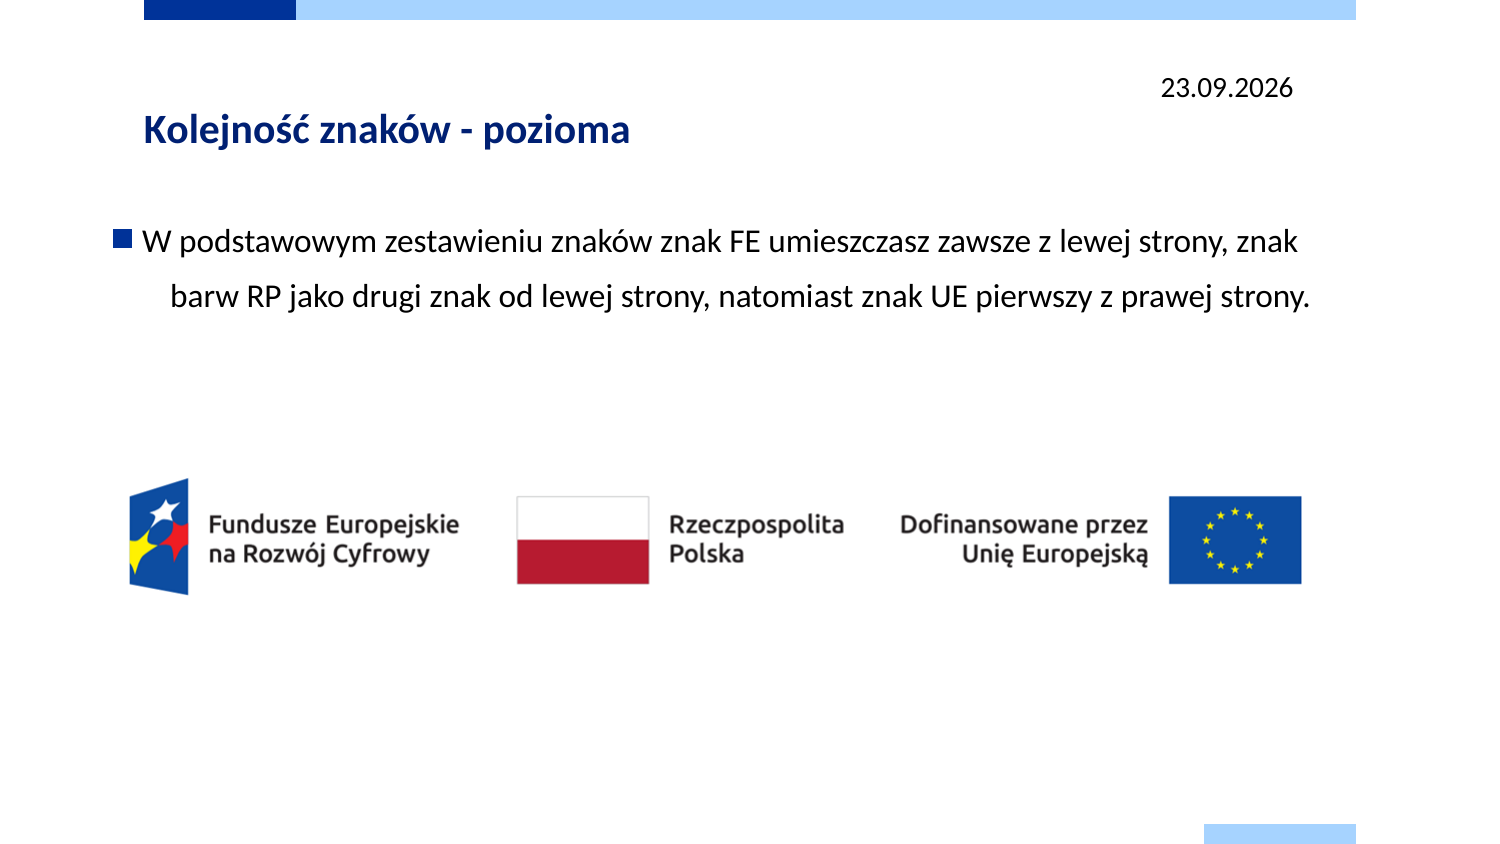

# Kolejność znaków - pozioma
W podstawowym zestawieniu znaków znak FE umieszczasz zawsze z lewej strony, znak barw RP jako drugi znak od lewej strony, natomiast znak UE pierwszy z prawej strony.